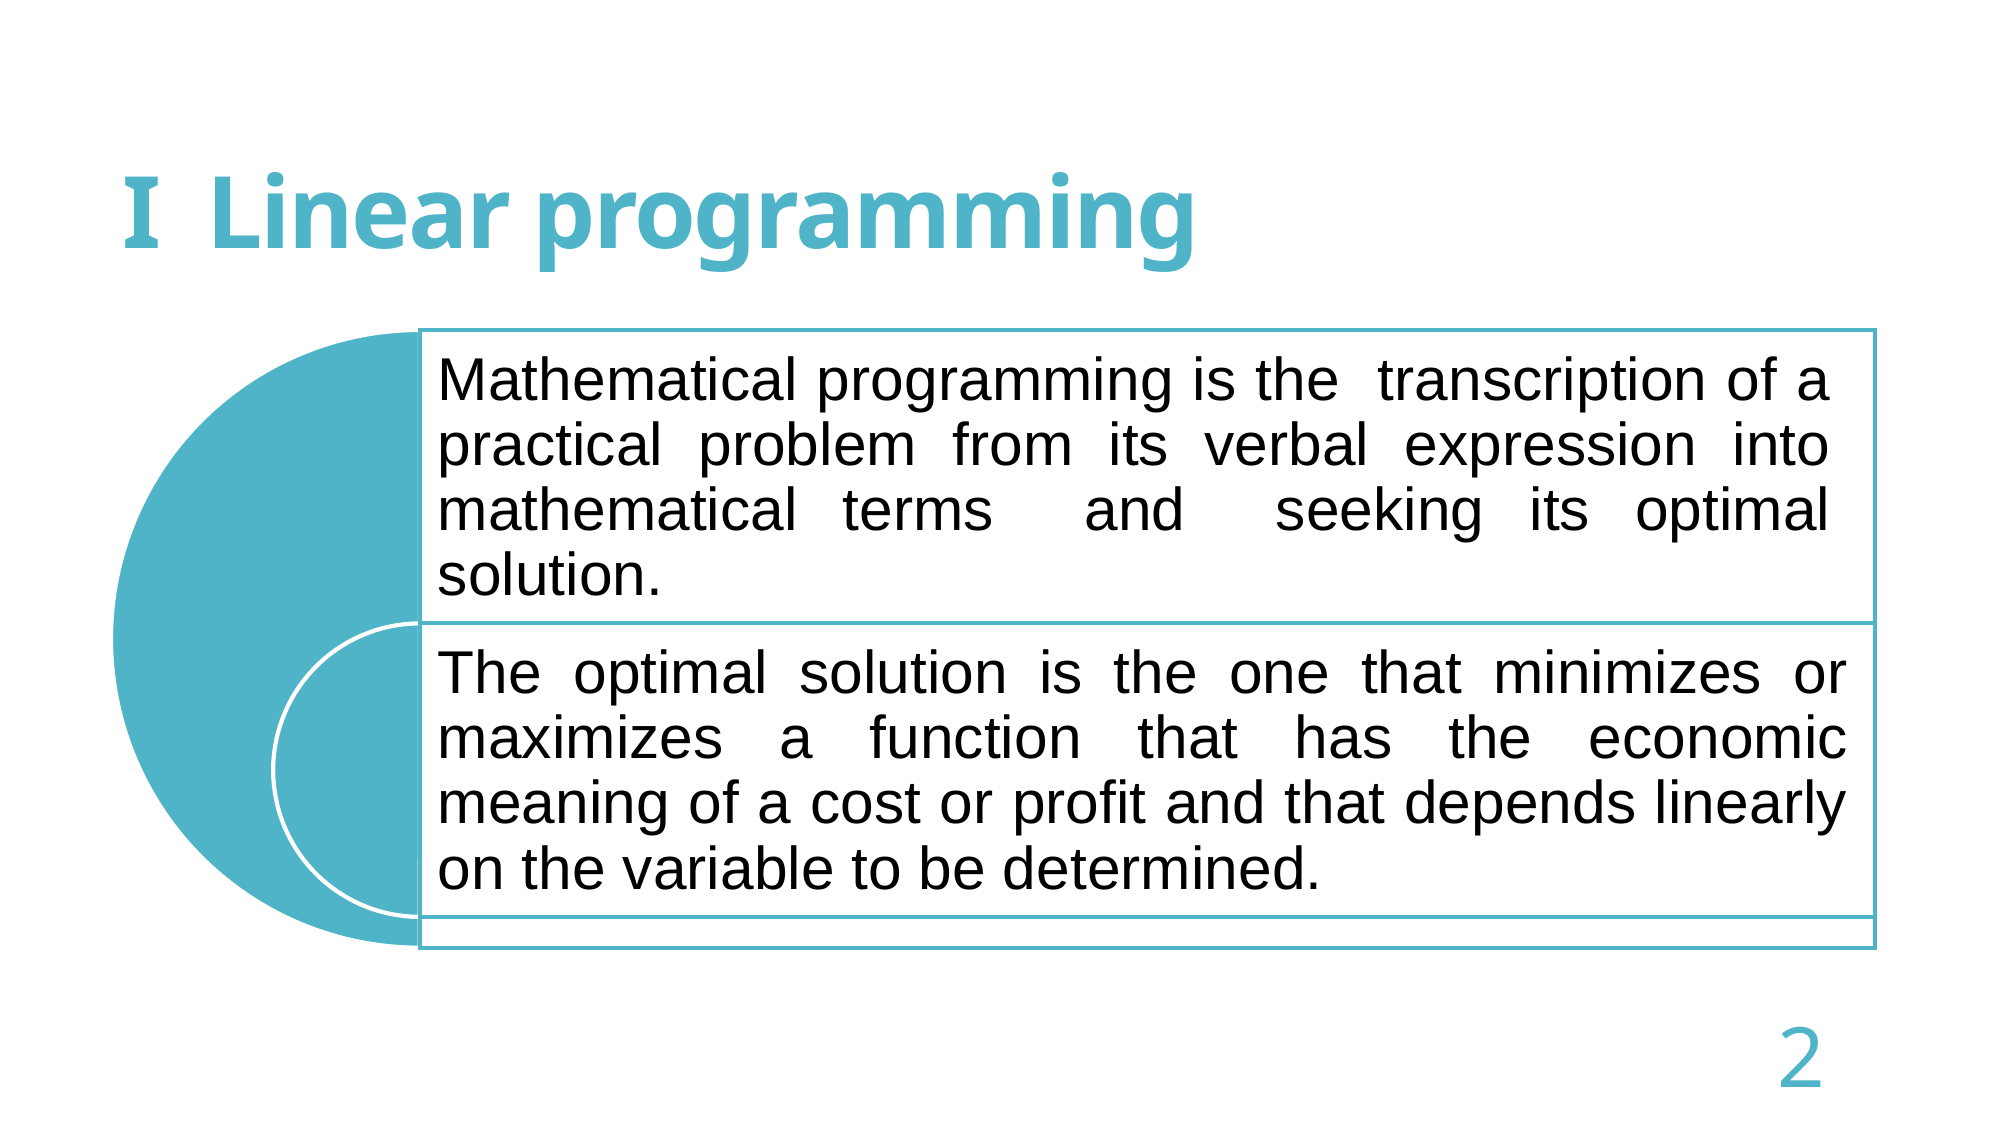

I Linear programming
Mathematical programming is the transcription of a practical problem from its verbal expression into mathematical terms and seeking its optimal solution.
The optimal solution is the one that minimizes or maximizes a function that has the economic meaning of a cost or profit and that depends linearly on the variable to be determined.